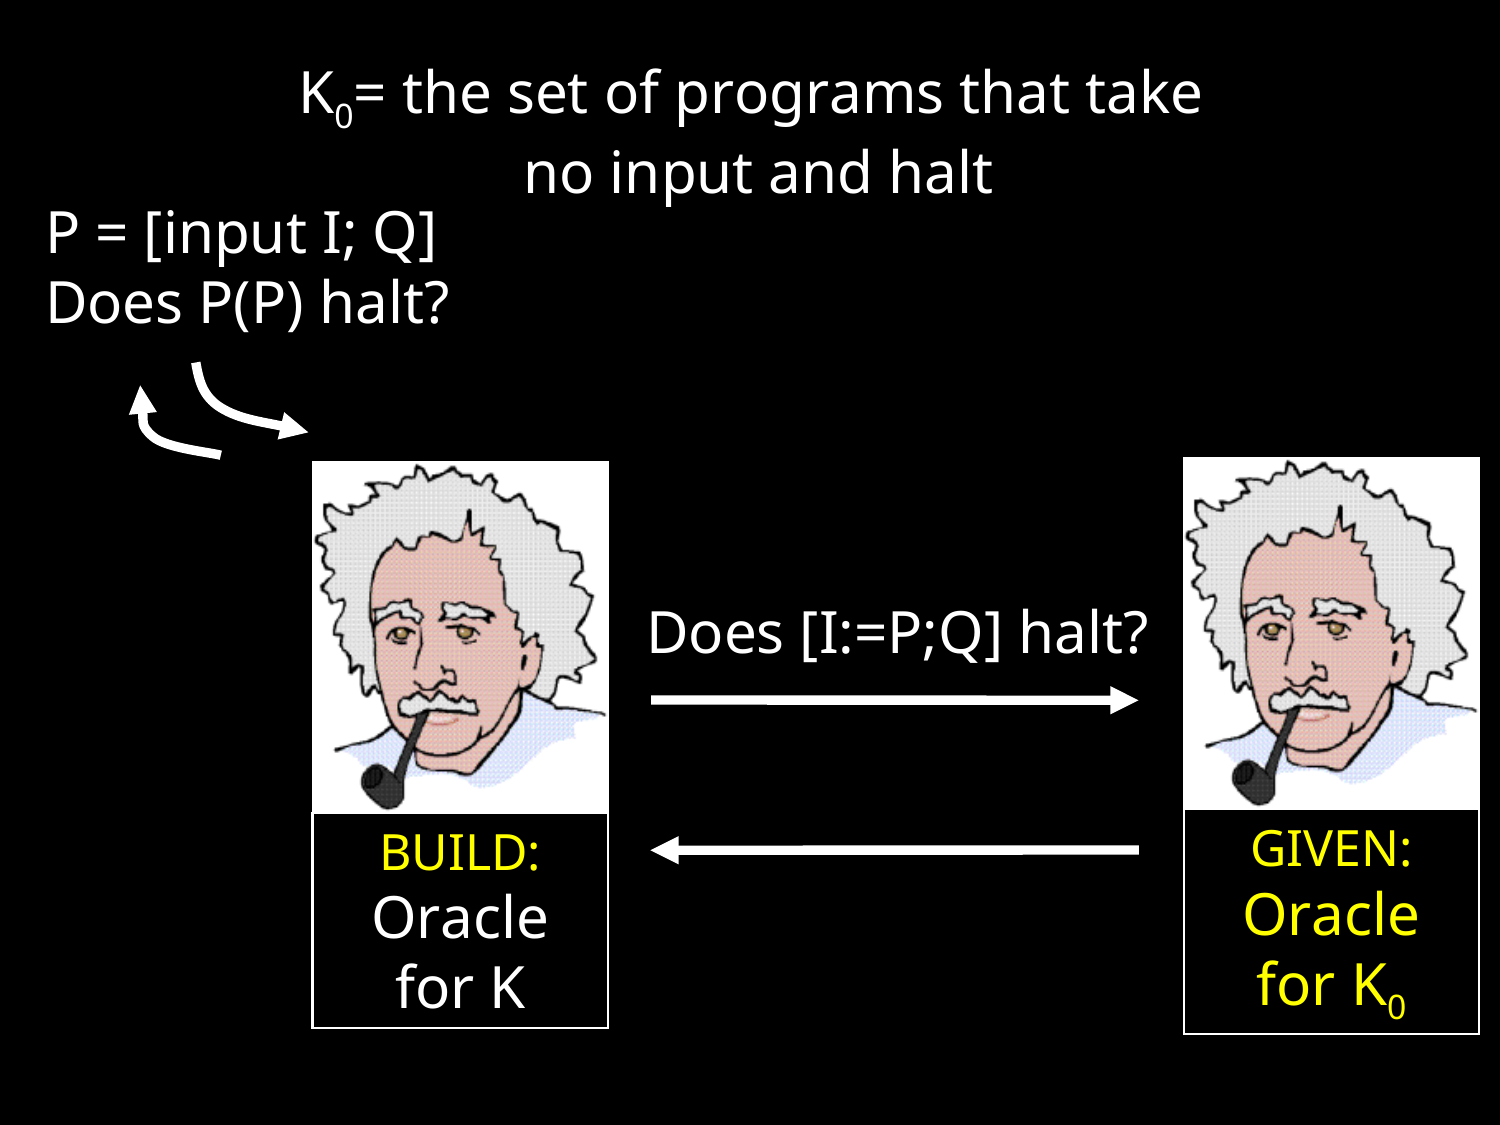

K0= the set of programs that take
no input and halt
P = [input I; Q]
Does P(P) halt?
GIVEN:Oracle for K0
BUILD:Oracle for K
Does [I:=P;Q] halt?